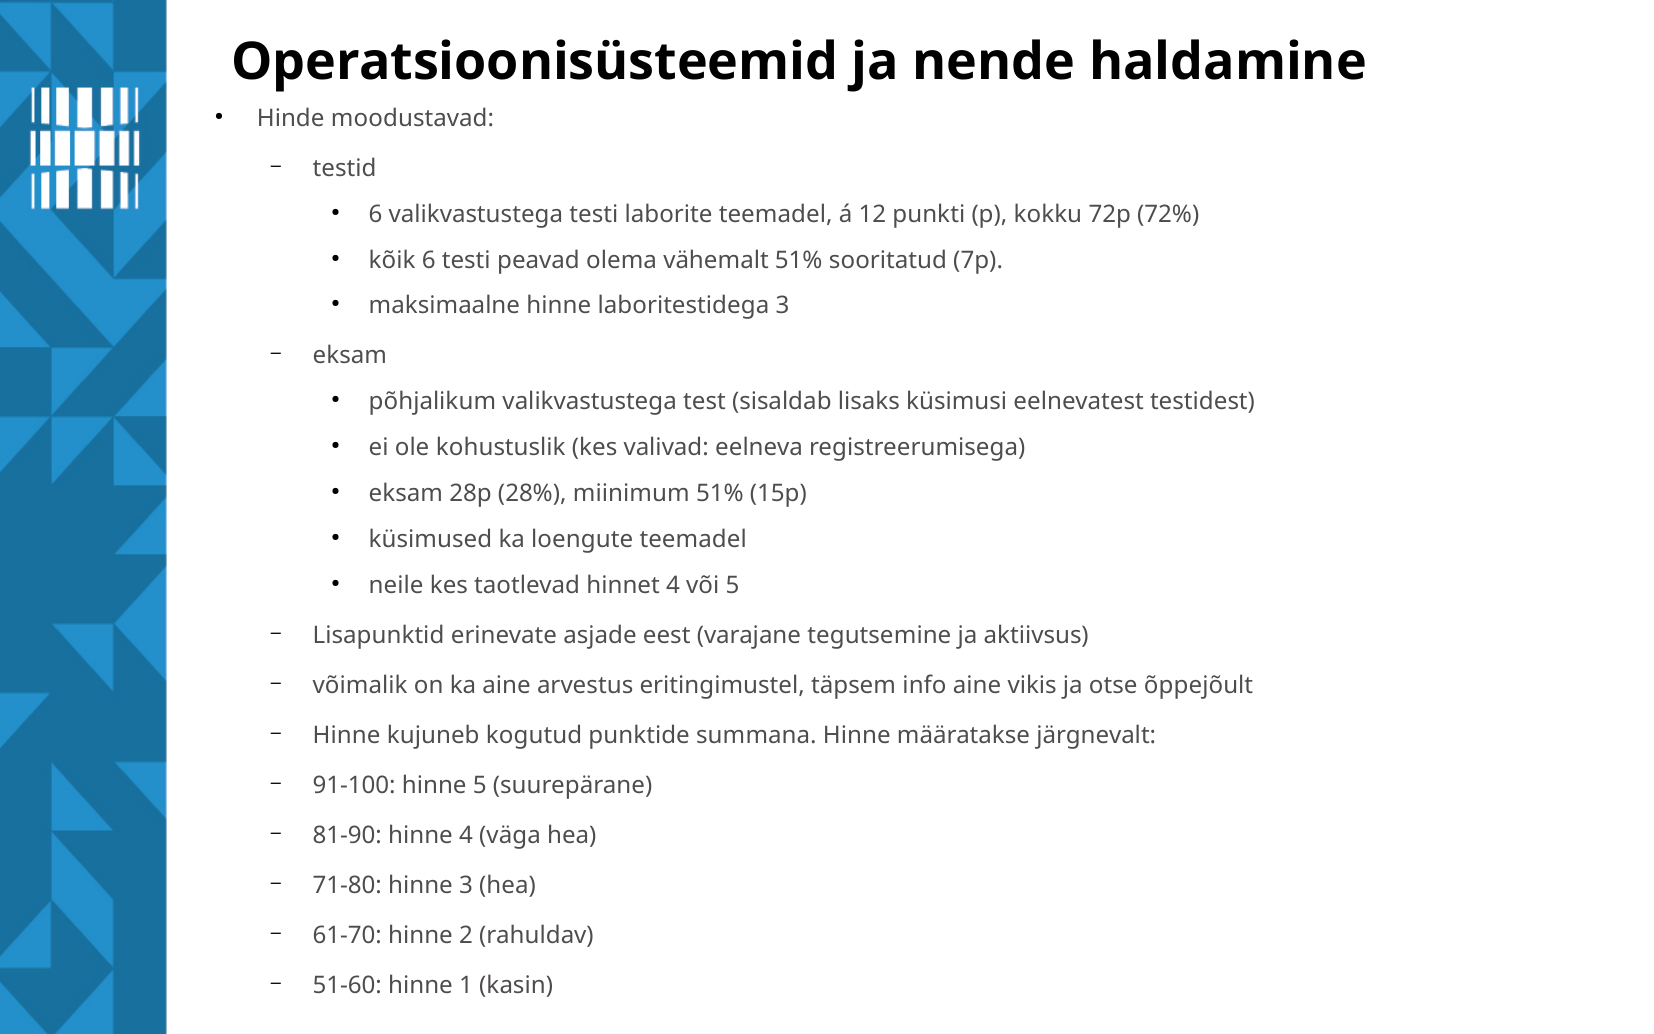

Operatsioonisüsteemid ja nende haldamine
# Hinde moodustavad:
testid
6 valikvastustega testi laborite teemadel, á 12 punkti (p), kokku 72p (72%)
kõik 6 testi peavad olema vähemalt 51% sooritatud (7p).
maksimaalne hinne laboritestidega 3
eksam
põhjalikum valikvastustega test (sisaldab lisaks küsimusi eelnevatest testidest)
ei ole kohustuslik (kes valivad: eelneva registreerumisega)
eksam 28p (28%), miinimum 51% (15p)
küsimused ka loengute teemadel
neile kes taotlevad hinnet 4 või 5
Lisapunktid erinevate asjade eest (varajane tegutsemine ja aktiivsus)
võimalik on ka aine arvestus eritingimustel, täpsem info aine vikis ja otse õppejõult
Hinne kujuneb kogutud punktide summana. Hinne määratakse järgnevalt:
91-100: hinne 5 (suurepärane)
81-90: hinne 4 (väga hea)
71-80: hinne 3 (hea)
61-70: hinne 2 (rahuldav)
51-60: hinne 1 (kasin)